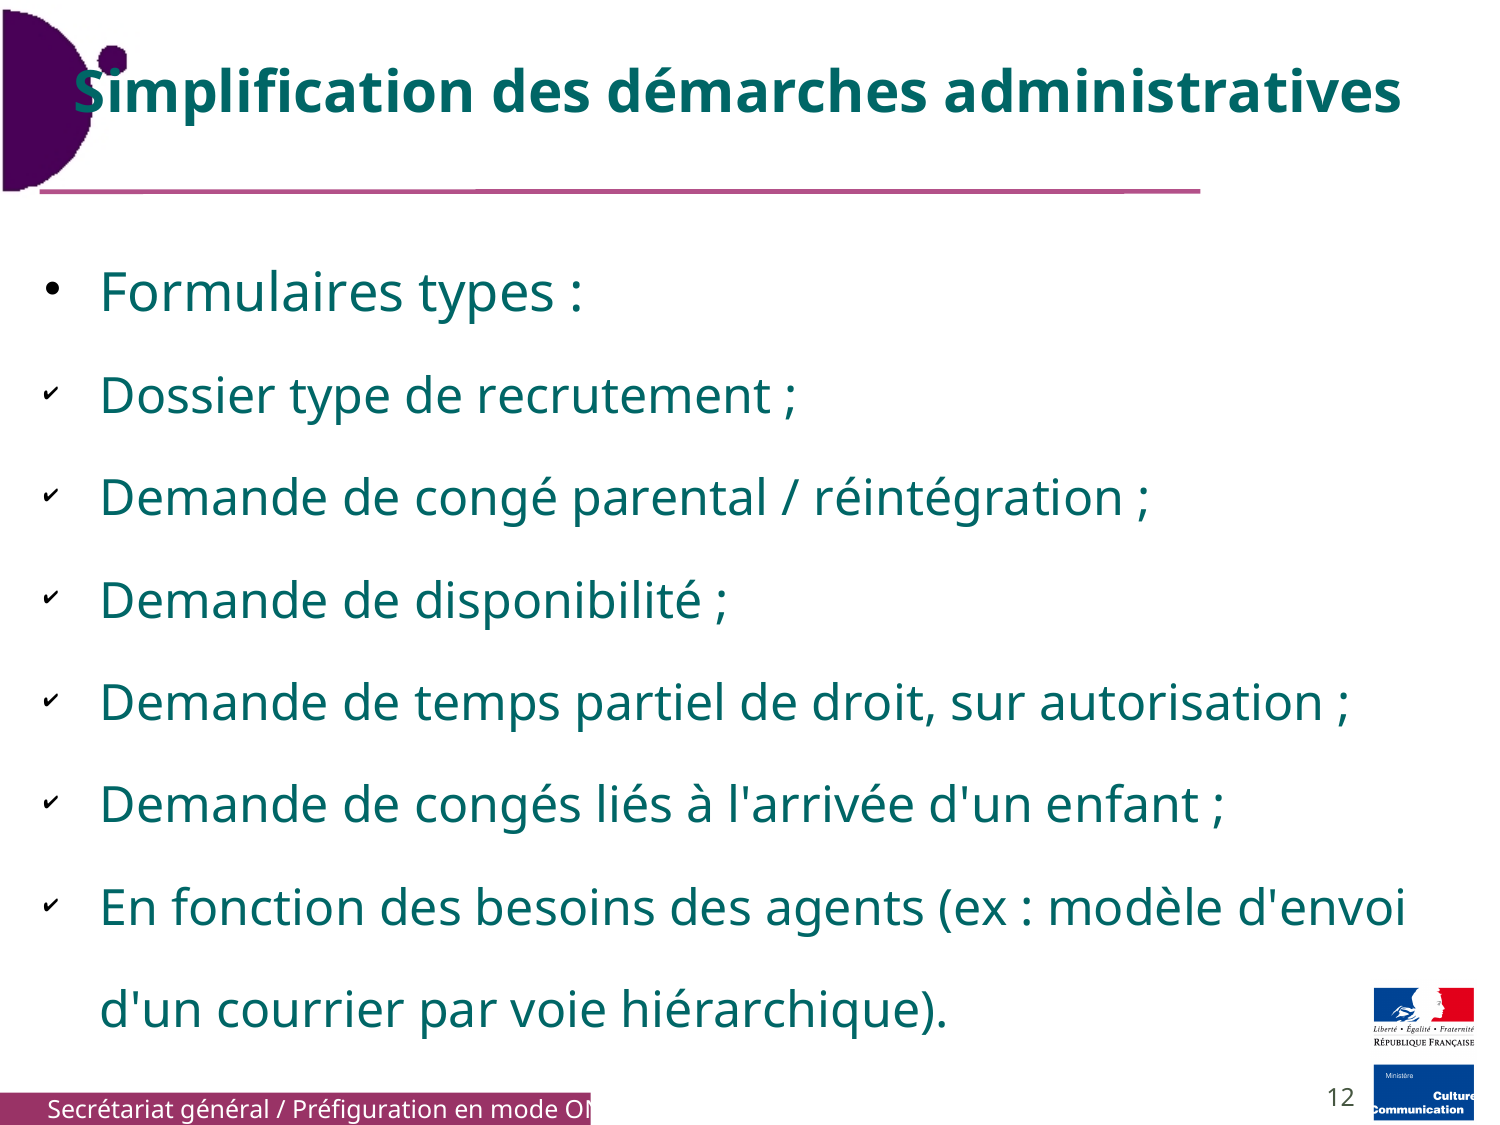

# Simplification des démarches administratives
Formulaires types :
Dossier type de recrutement ;
Demande de congé parental / réintégration ;
Demande de disponibilité ;
Demande de temps partiel de droit, sur autorisation ;
Demande de congés liés à l'arrivée d'un enfant ;
En fonction des besoins des agents (ex : modèle d'envoi d'un courrier par voie hiérarchique).
12